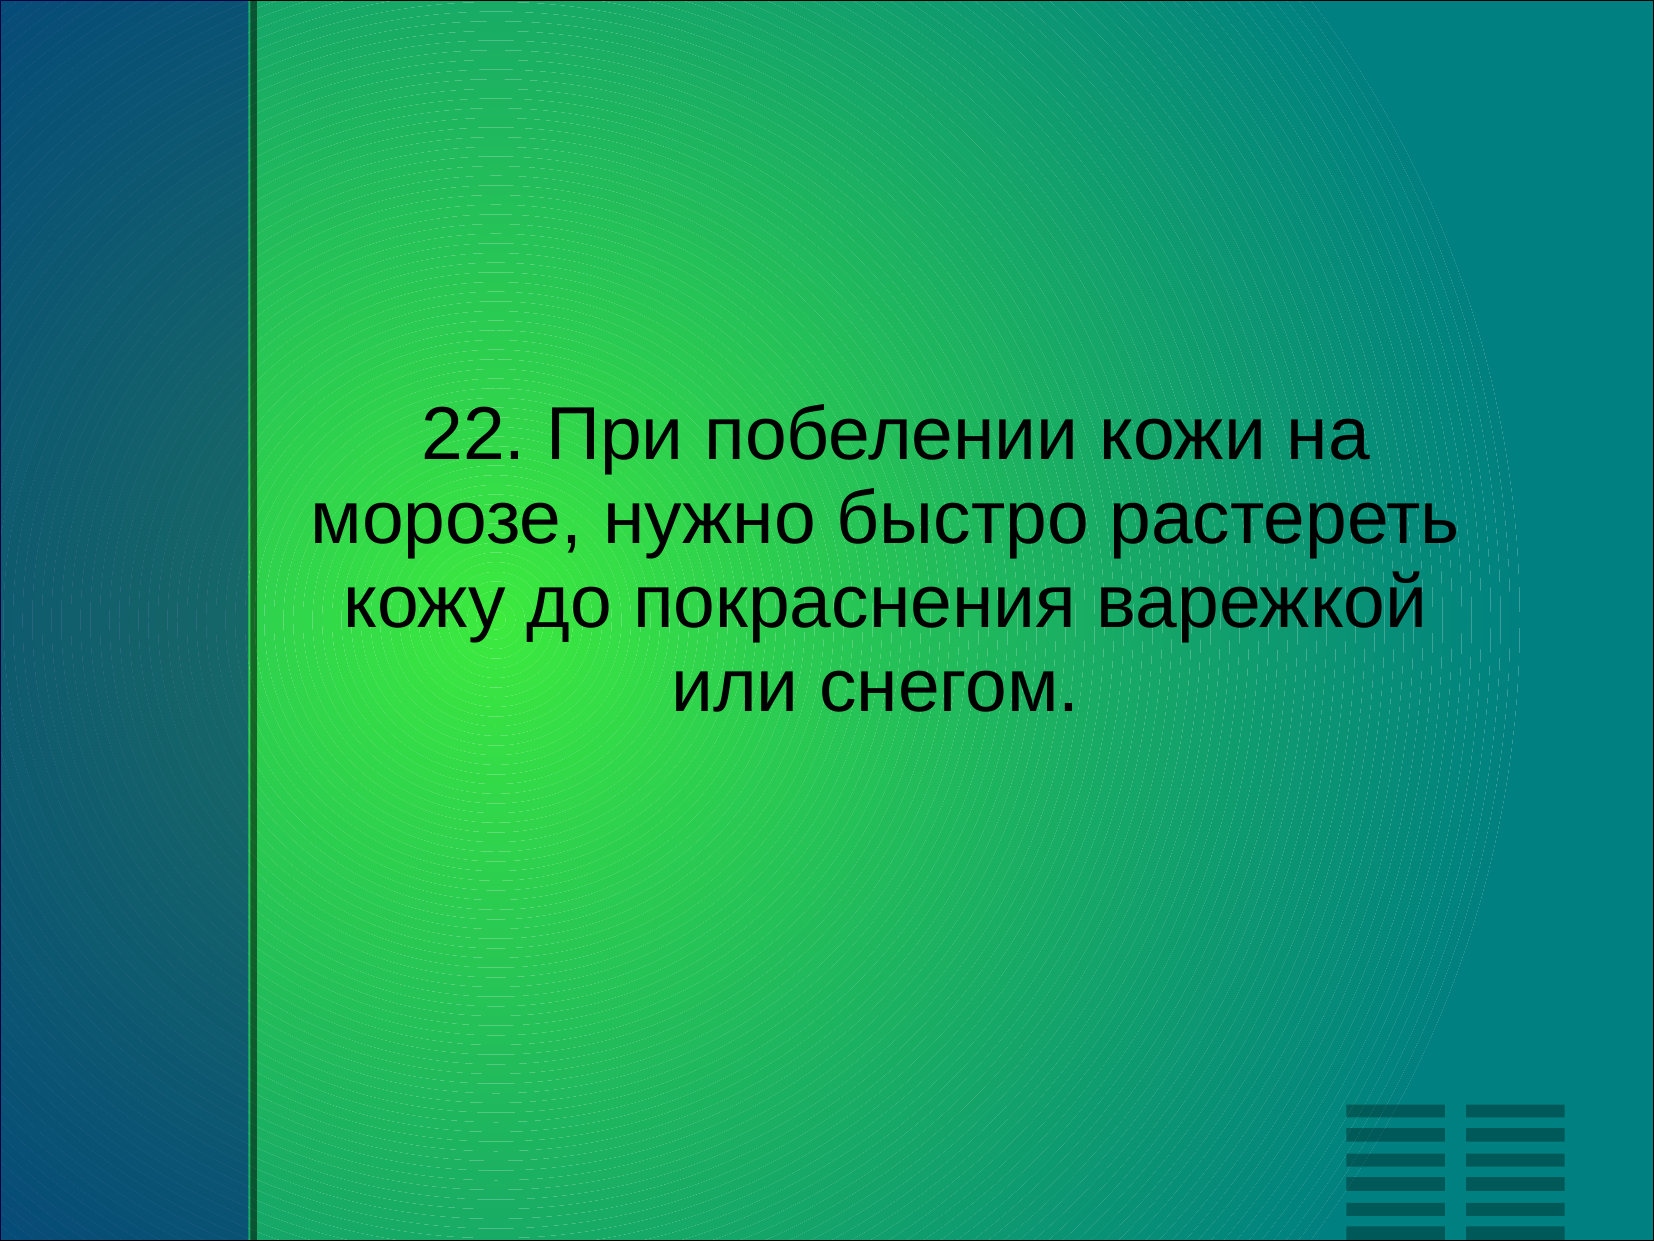

#
 22. При побелении кожи на морозе, нужно быстро растереть кожу до покраснения варежкой или снегом.